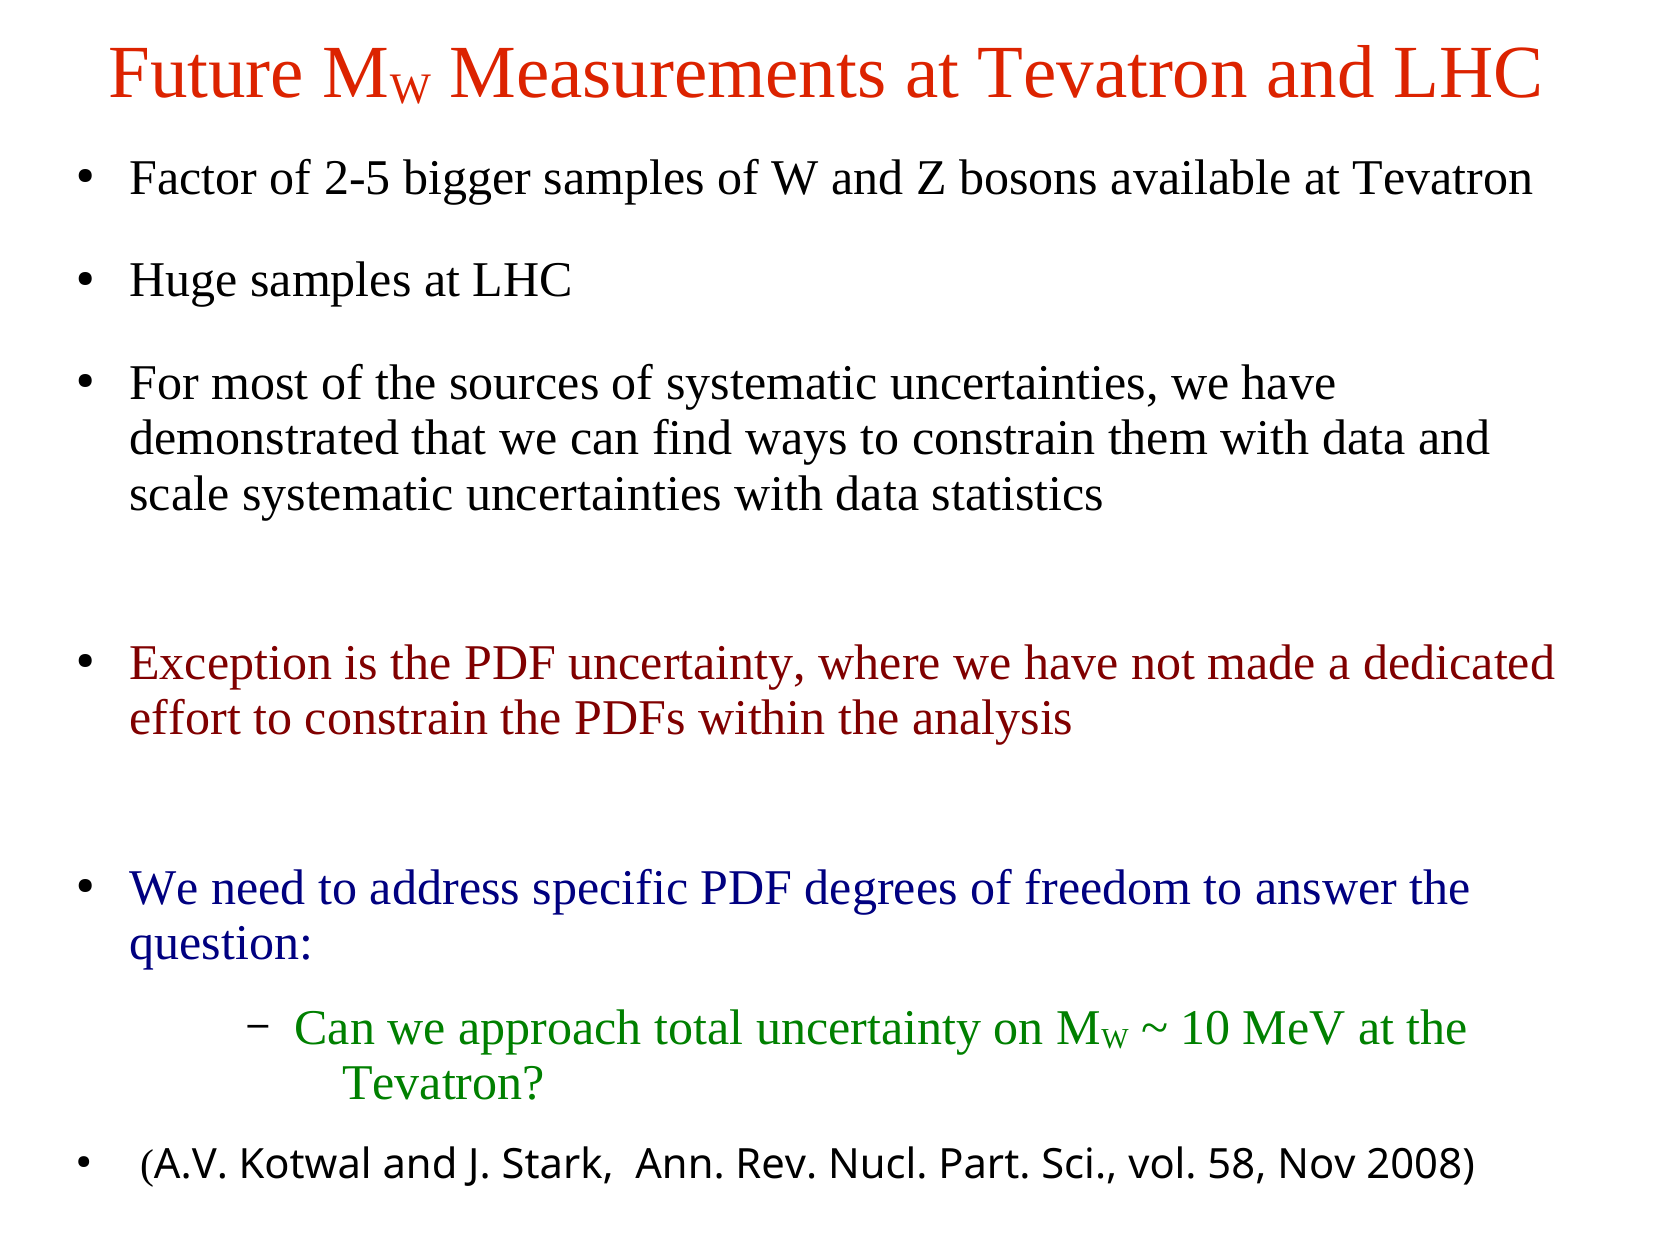

# Future MW Measurements at Tevatron and LHC
Factor of 2-5 bigger samples of W and Z bosons available at Tevatron
Huge samples at LHC
For most of the sources of systematic uncertainties, we have demonstrated that we can find ways to constrain them with data and scale systematic uncertainties with data statistics
Exception is the PDF uncertainty, where we have not made a dedicated effort to constrain the PDFs within the analysis
We need to address specific PDF degrees of freedom to answer the question:
Can we approach total uncertainty on MW ~ 10 MeV at the Tevatron?
 (A.V. Kotwal and J. Stark, Ann. Rev. Nucl. Part. Sci., vol. 58, Nov 2008)